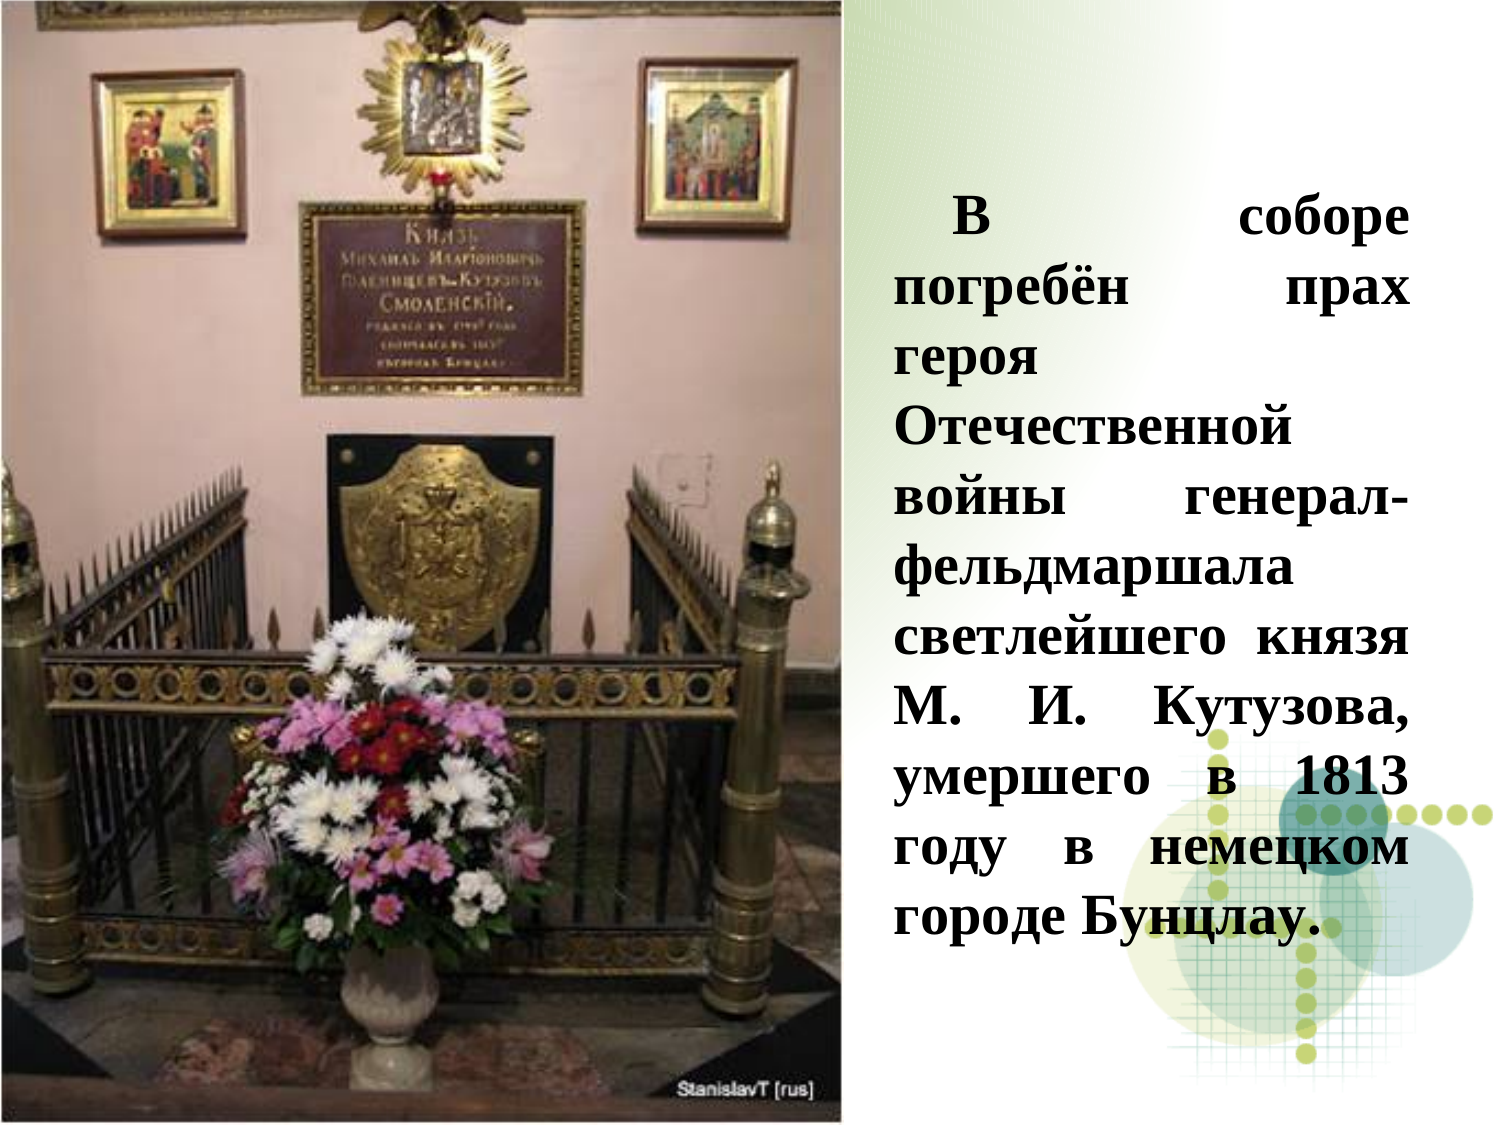

# В соборе погребён прах героя Отечественной войны генерал-фельдмаршала светлейшего князя М. И. Кутузова, умершего в 1813 году в немецком городе Бунцлау.